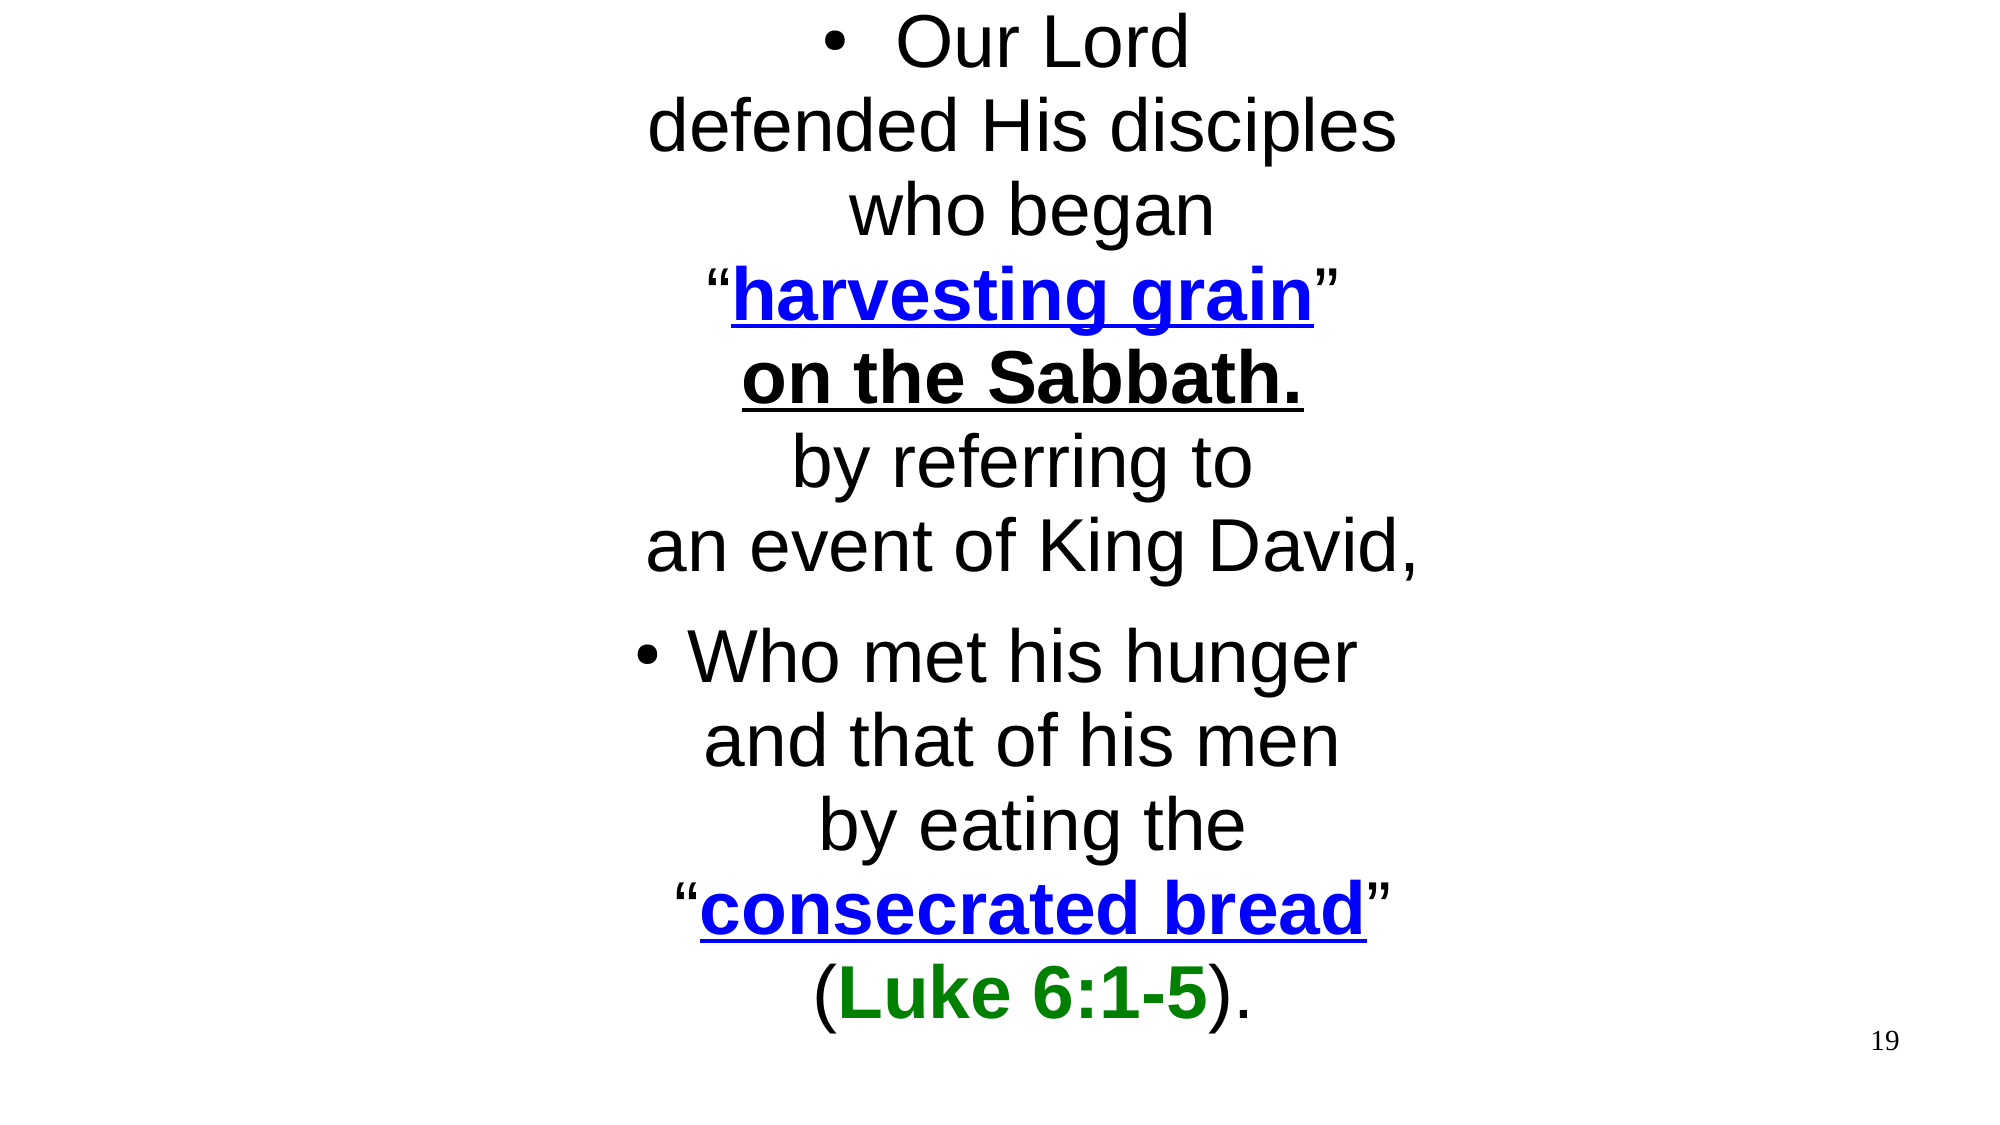

# Our Lord defended His disciples who began “harvesting grain” on the Sabbath. by referring to an event of King David,
Who met his hunger
and that of his men
by eating the
 “consecrated bread”
(Luke 6:1-5).
19